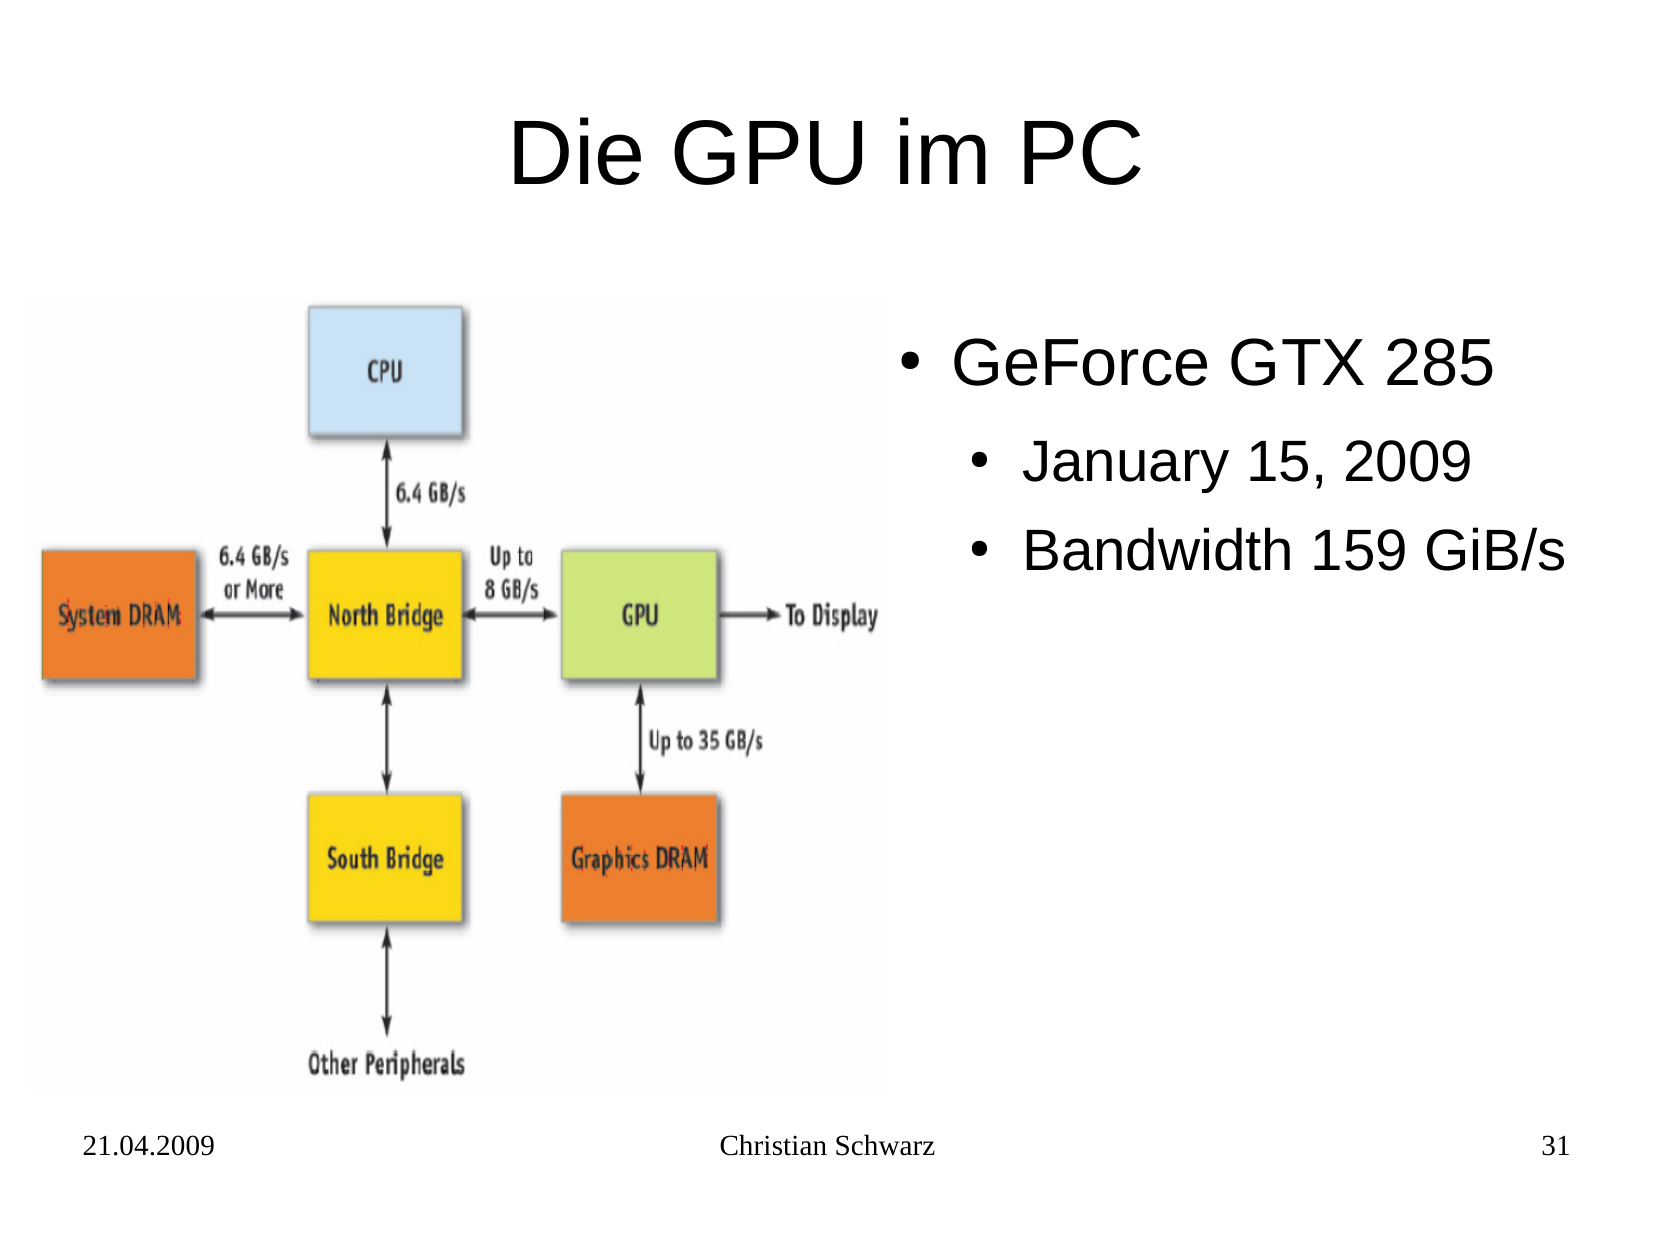

# Die GPU im PC
GeForce GTX 285
January 15, 2009
Bandwidth 159 GiB/s
21.04.2009
Christian Schwarz
31